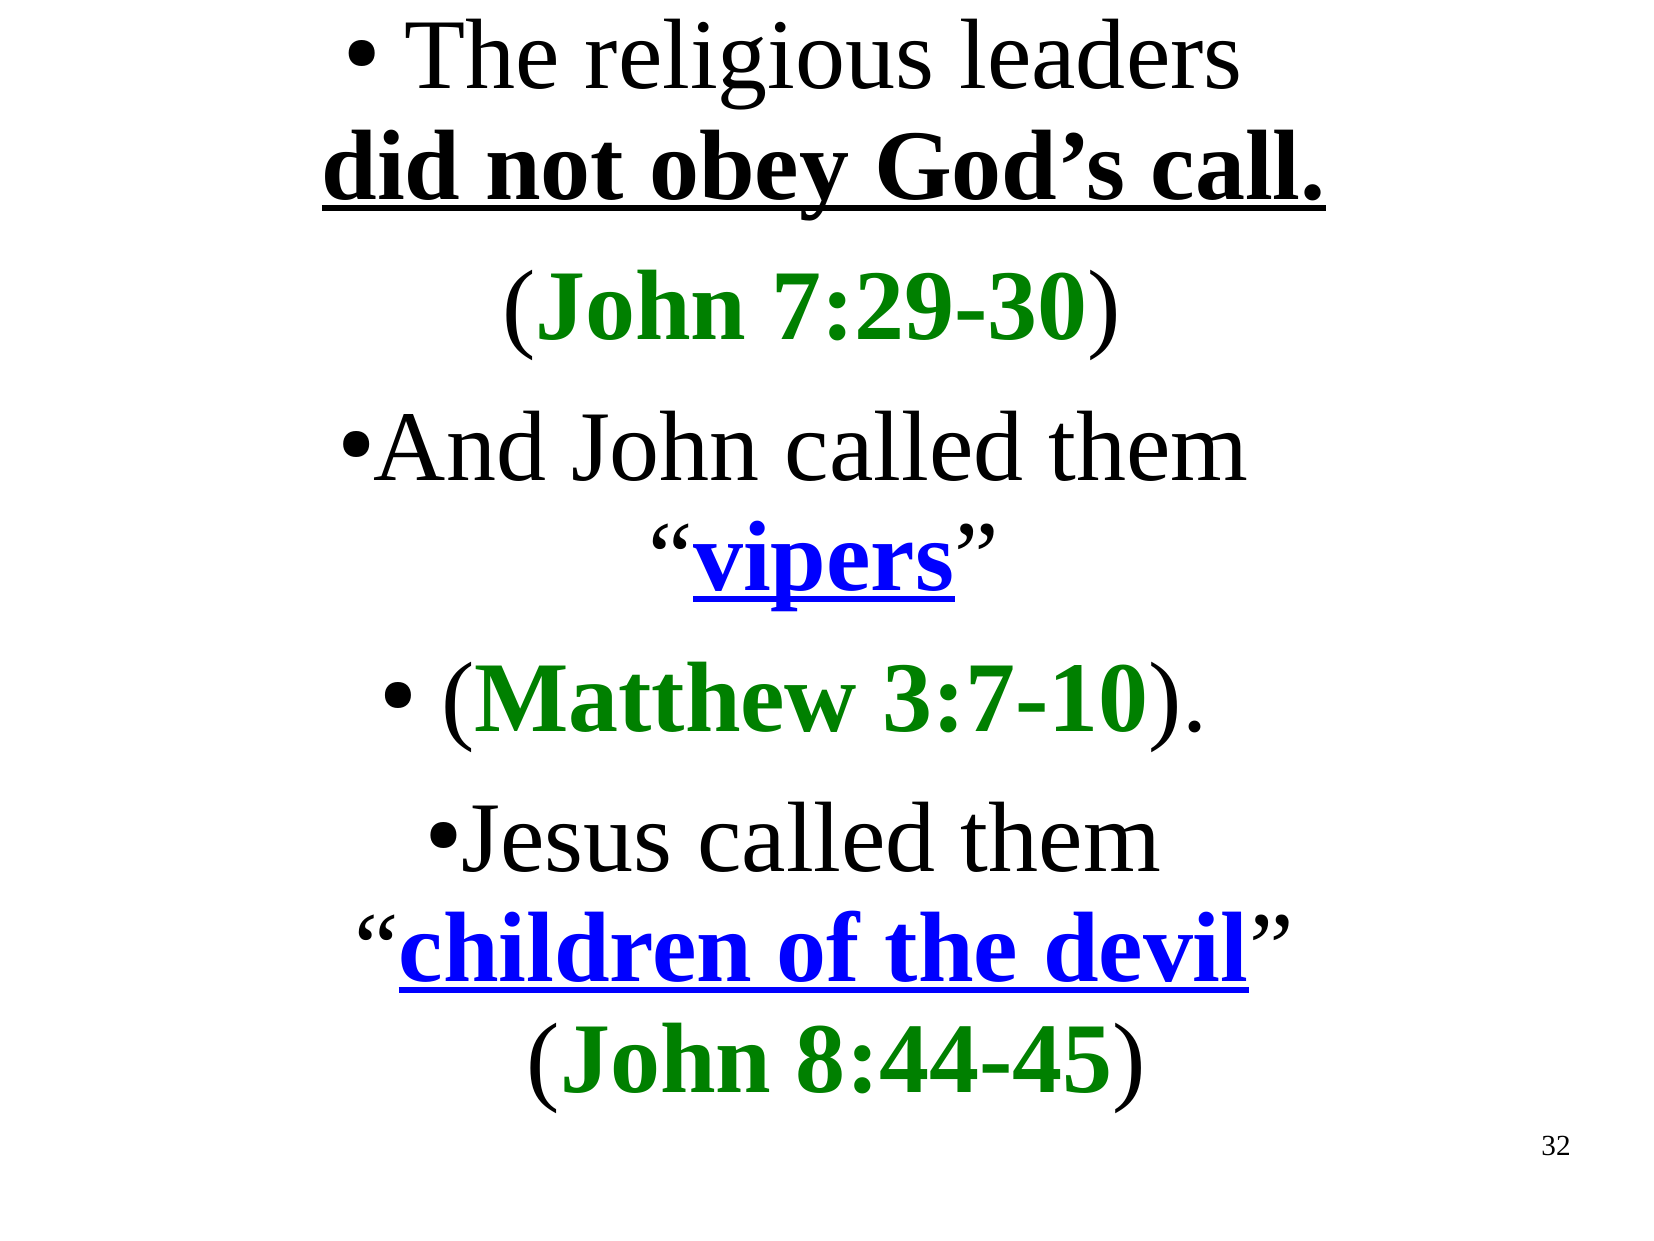

# The religious leaders did not obey God’s call.
(John 7:29-30)
And John called them
“vipers”
 (Matthew 3:7-10).
Jesus called them
“children of the devil”
 (John 8:44-45)
32